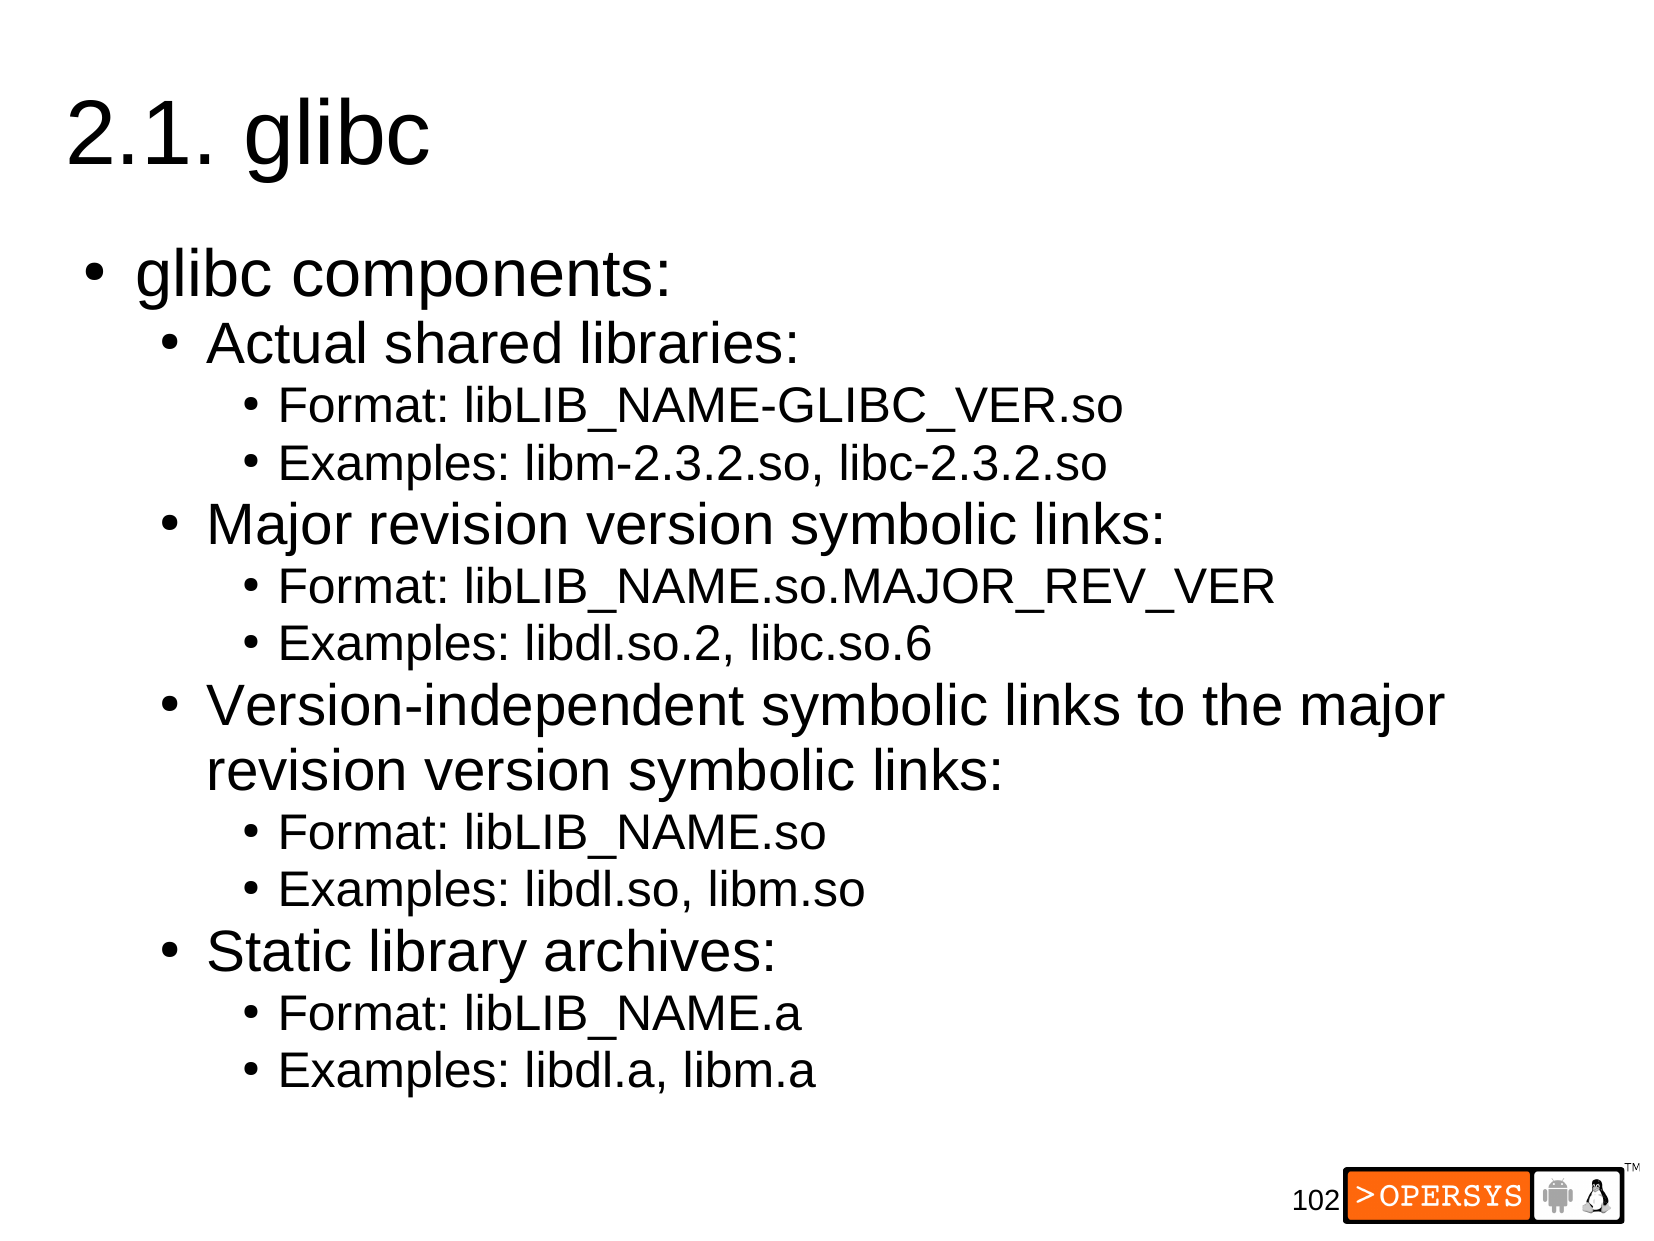

# 2.1. glibc
glibc components:
Actual shared libraries:
Format: libLIB_NAME-GLIBC_VER.so
Examples: libm-2.3.2.so, libc-2.3.2.so
Major revision version symbolic links:
Format: libLIB_NAME.so.MAJOR_REV_VER
Examples: libdl.so.2, libc.so.6
Version-independent symbolic links to the major revision version symbolic links:
Format: libLIB_NAME.so
Examples: libdl.so, libm.so
Static library archives:
Format: libLIB_NAME.a
Examples: libdl.a, libm.a